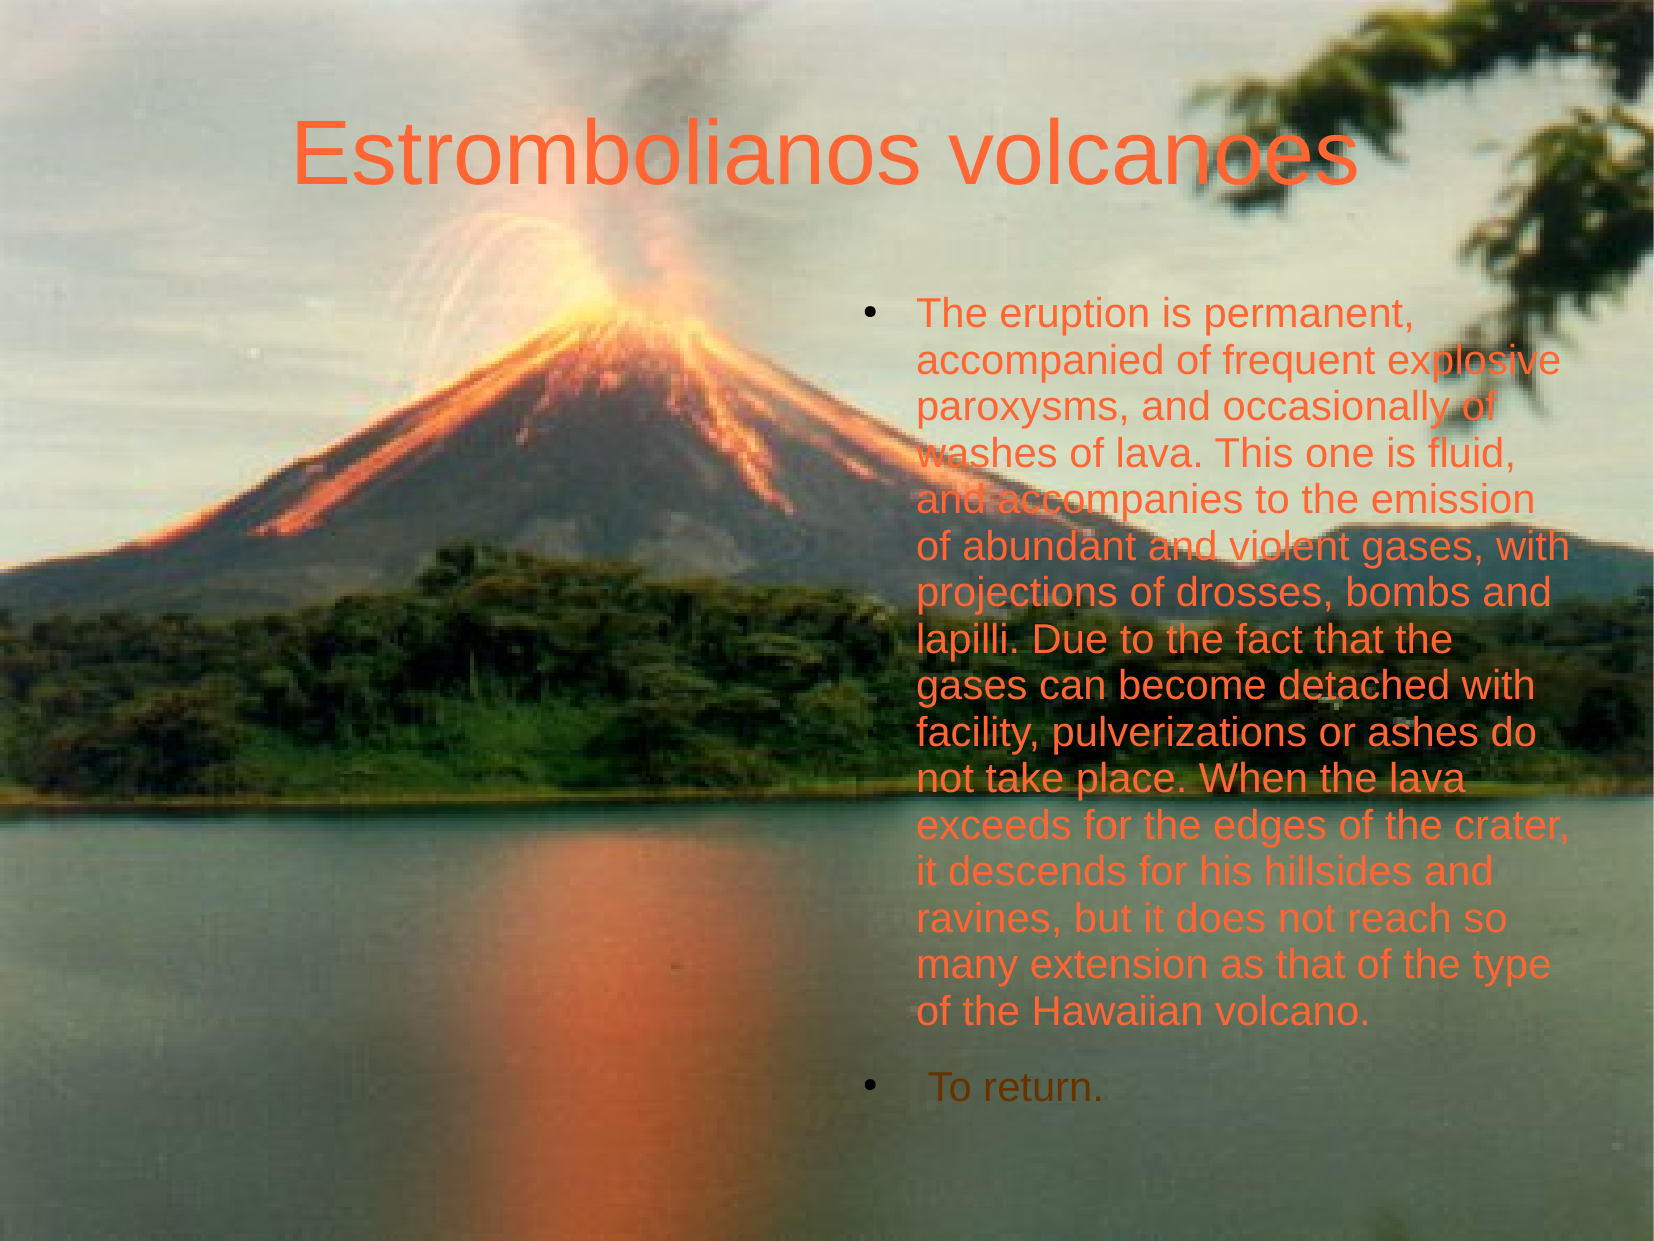

# Estrombolianos volcanoes
The eruption is permanent, accompanied of frequent explosive paroxysms, and occasionally of washes of lava. This one is fluid, and accompanies to the emission of abundant and violent gases, with projections of drosses, bombs and lapilli. Due to the fact that the gases can become detached with facility, pulverizations or ashes do not take place. When the lava exceeds for the edges of the crater, it descends for his hillsides and ravines, but it does not reach so many extension as that of the type of the Hawaiian volcano.
 To return.